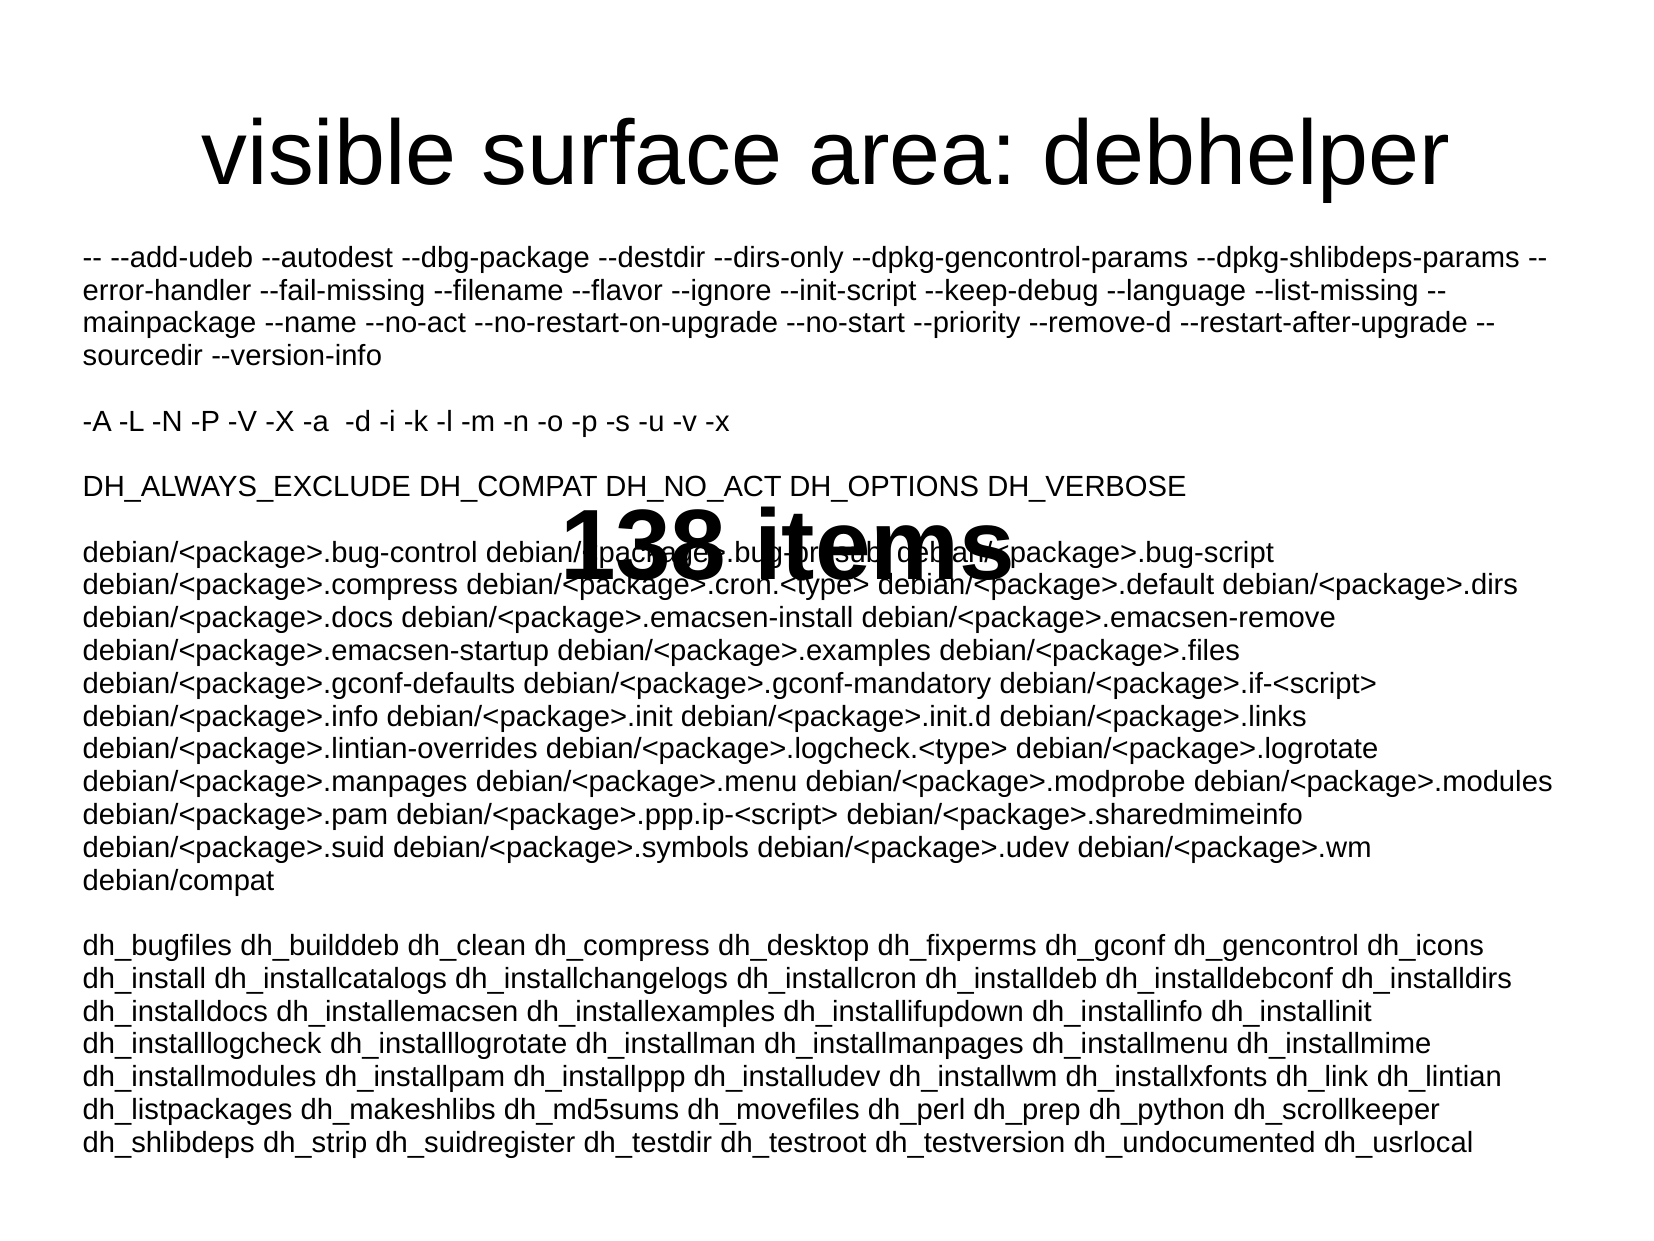

# visible surface area: debhelper
-- --add-udeb --autodest --dbg-package --destdir --dirs-only --dpkg-gencontrol-params --dpkg-shlibdeps-params --error-handler --fail-missing --filename --flavor --ignore --init-script --keep-debug --language --list-missing --mainpackage --name --no-act --no-restart-on-upgrade --no-start --priority --remove-d --restart-after-upgrade --sourcedir --version-info
-A -L -N -P -V -X -a -d -i -k -l -m -n -o -p -s -u -v -x
DH_ALWAYS_EXCLUDE DH_COMPAT DH_NO_ACT DH_OPTIONS DH_VERBOSE
debian/<package>.bug-control debian/<package>.bug-presubj debian/<package>.bug-script debian/<package>.compress debian/<package>.cron.<type> debian/<package>.default debian/<package>.dirs debian/<package>.docs debian/<package>.emacsen-install debian/<package>.emacsen-remove debian/<package>.emacsen-startup debian/<package>.examples debian/<package>.files debian/<package>.gconf-defaults debian/<package>.gconf-mandatory debian/<package>.if-<script> debian/<package>.info debian/<package>.init debian/<package>.init.d debian/<package>.links debian/<package>.lintian-overrides debian/<package>.logcheck.<type> debian/<package>.logrotate debian/<package>.manpages debian/<package>.menu debian/<package>.modprobe debian/<package>.modules debian/<package>.pam debian/<package>.ppp.ip-<script> debian/<package>.sharedmimeinfo debian/<package>.suid debian/<package>.symbols debian/<package>.udev debian/<package>.wm debian/compat
dh_bugfiles dh_builddeb dh_clean dh_compress dh_desktop dh_fixperms dh_gconf dh_gencontrol dh_icons dh_install dh_installcatalogs dh_installchangelogs dh_installcron dh_installdeb dh_installdebconf dh_installdirs dh_installdocs dh_installemacsen dh_installexamples dh_installifupdown dh_installinfo dh_installinit dh_installlogcheck dh_installlogrotate dh_installman dh_installmanpages dh_installmenu dh_installmime dh_installmodules dh_installpam dh_installppp dh_installudev dh_installwm dh_installxfonts dh_link dh_lintian dh_listpackages dh_makeshlibs dh_md5sums dh_movefiles dh_perl dh_prep dh_python dh_scrollkeeper dh_shlibdeps dh_strip dh_suidregister dh_testdir dh_testroot dh_testversion dh_undocumented dh_usrlocal
138 items